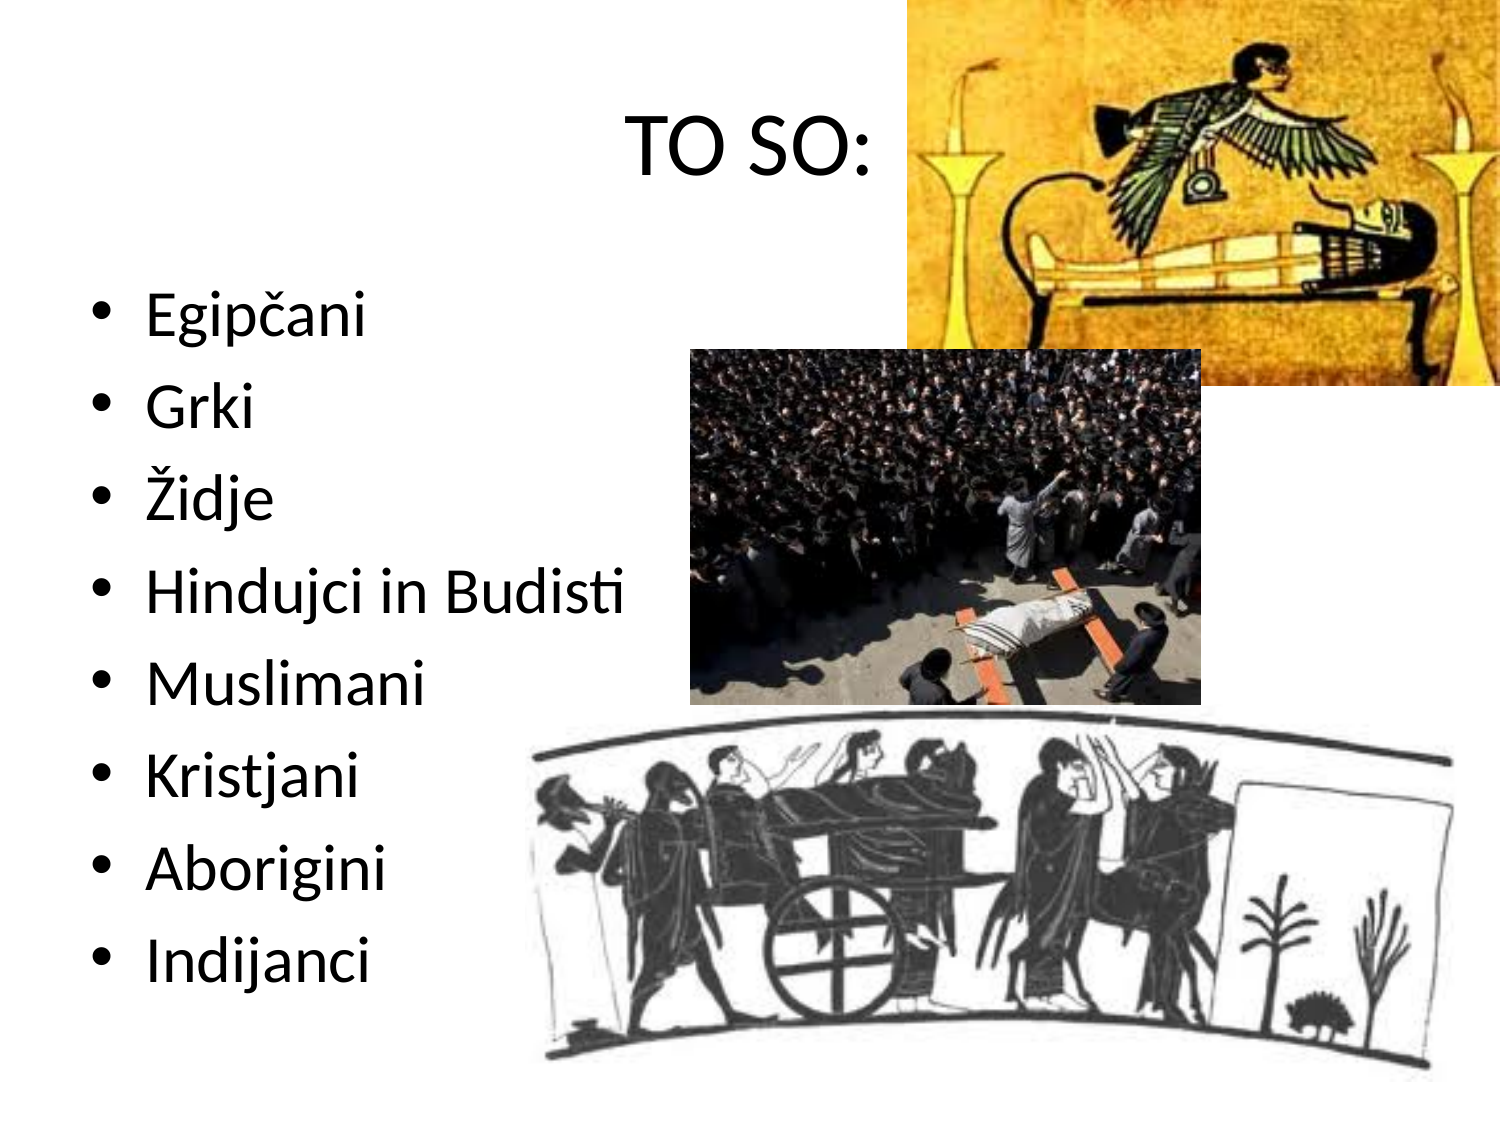

# TO SO:
Egipčani
Grki
Židje
Hindujci in Budisti
Muslimani
Kristjani
Aborigini
Indijanci